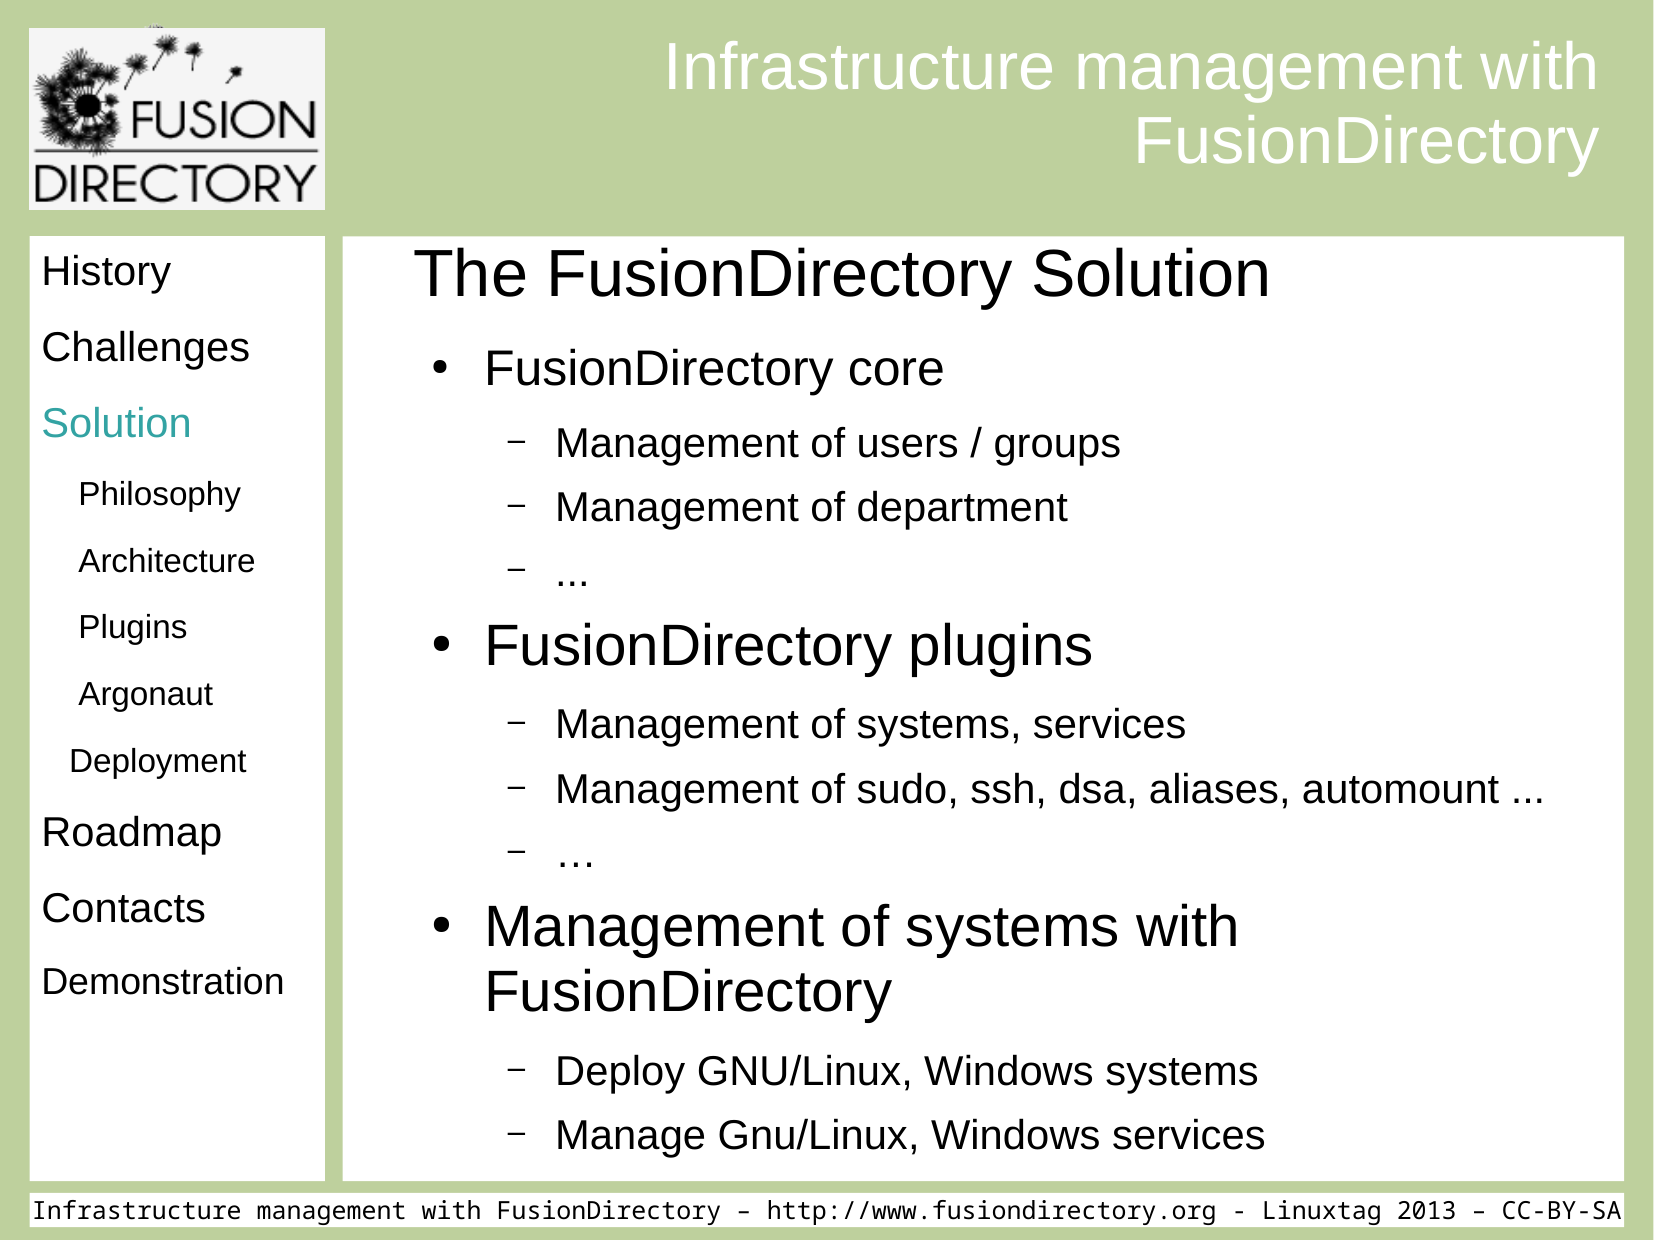

# Infrastructure management with FusionDirectory
History
Challenges
Solution
 Philosophy
 Architecture
 Plugins
 Argonaut
 Deployment
Roadmap
Contacts
Demonstration
The FusionDirectory Solution
FusionDirectory core
Management of users / groups
Management of department
...
FusionDirectory plugins
Management of systems, services
Management of sudo, ssh, dsa, aliases, automount ...
…
Management of systems with FusionDirectory
Deploy GNU/Linux, Windows systems
Manage Gnu/Linux, Windows services